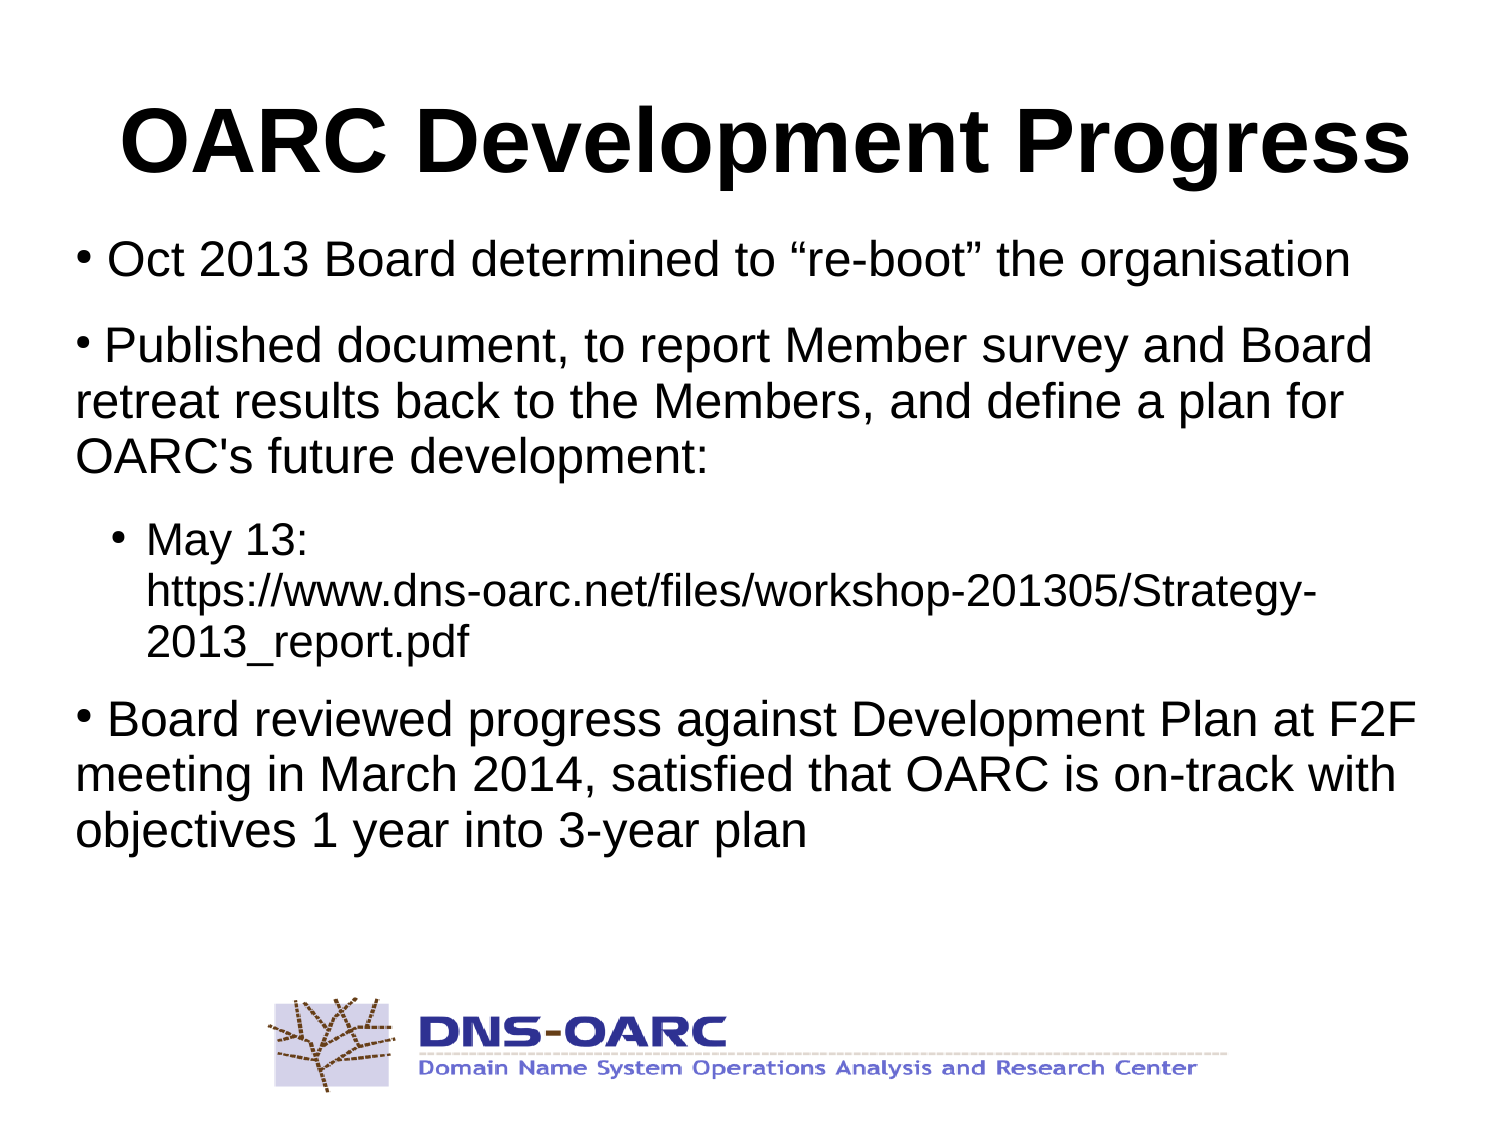

# OARC Development Progress
 Oct 2013 Board determined to “re-boot” the organisation
 Published document, to report Member survey and Board retreat results back to the Members, and define a plan for OARC's future development:
May 13: https://www.dns-oarc.net/files/workshop-201305/Strategy-2013_report.pdf
 Board reviewed progress against Development Plan at F2F meeting in March 2014, satisfied that OARC is on-track with objectives 1 year into 3-year plan